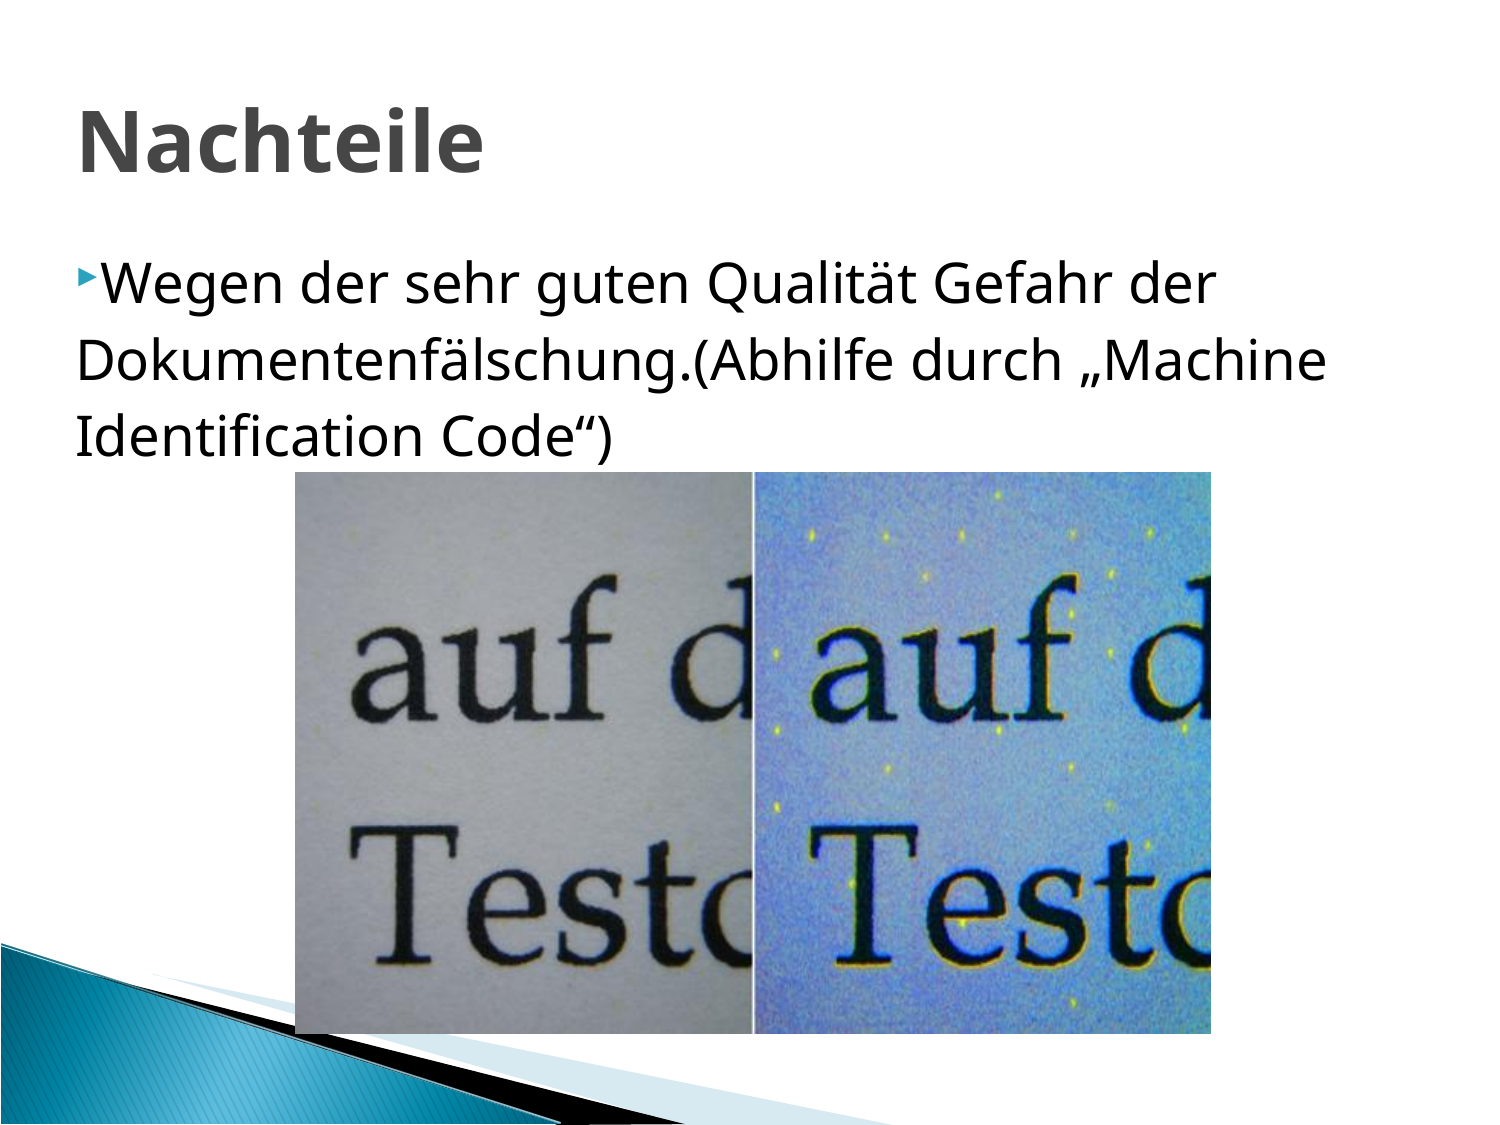

# Nachteile
Wegen der sehr guten Qualität Gefahr der Dokumentenfälschung.(Abhilfe durch „Machine Identification Code“)